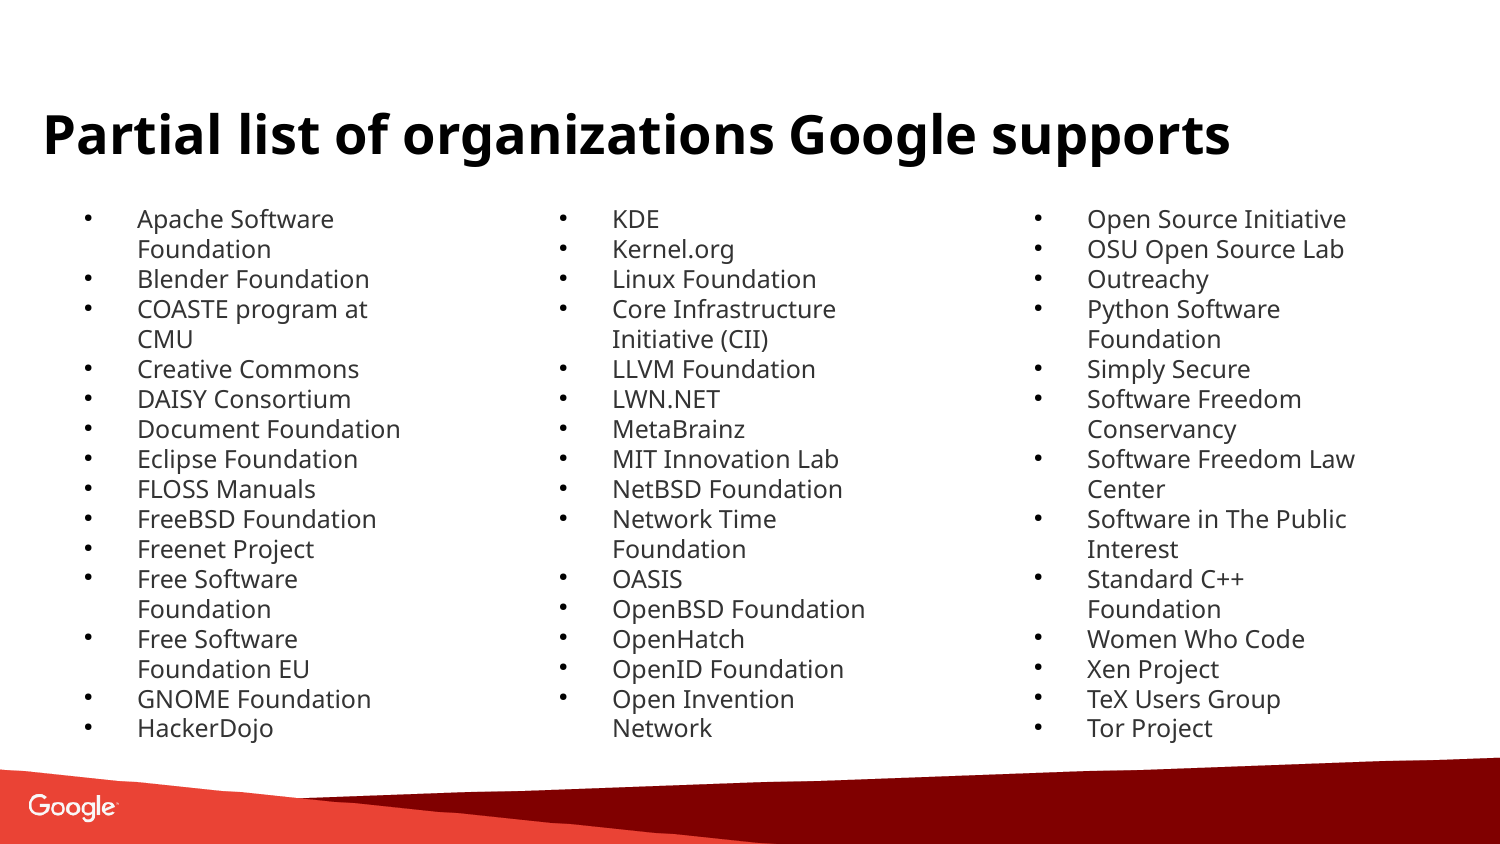

Partial list of organizations Google supports
# Apache Software Foundation
Blender Foundation
COASTE program at CMU
Creative Commons
DAISY Consortium
Document Foundation
Eclipse Foundation
FLOSS Manuals
FreeBSD Foundation
Freenet Project
Free Software Foundation
Free Software Foundation EU
GNOME Foundation
HackerDojo
KDE
Kernel.org
Linux Foundation
Core Infrastructure Initiative (CII)
LLVM Foundation
LWN.NET
MetaBrainz
MIT Innovation Lab
NetBSD Foundation
Network Time Foundation
OASIS
OpenBSD Foundation
OpenHatch
OpenID Foundation
Open Invention Network
Open Source Initiative
OSU Open Source Lab
Outreachy
Python Software Foundation
Simply Secure
Software Freedom Conservancy
Software Freedom Law Center
Software in The Public Interest
Standard C++ Foundation
Women Who Code
Xen Project
TeX Users Group
Tor Project